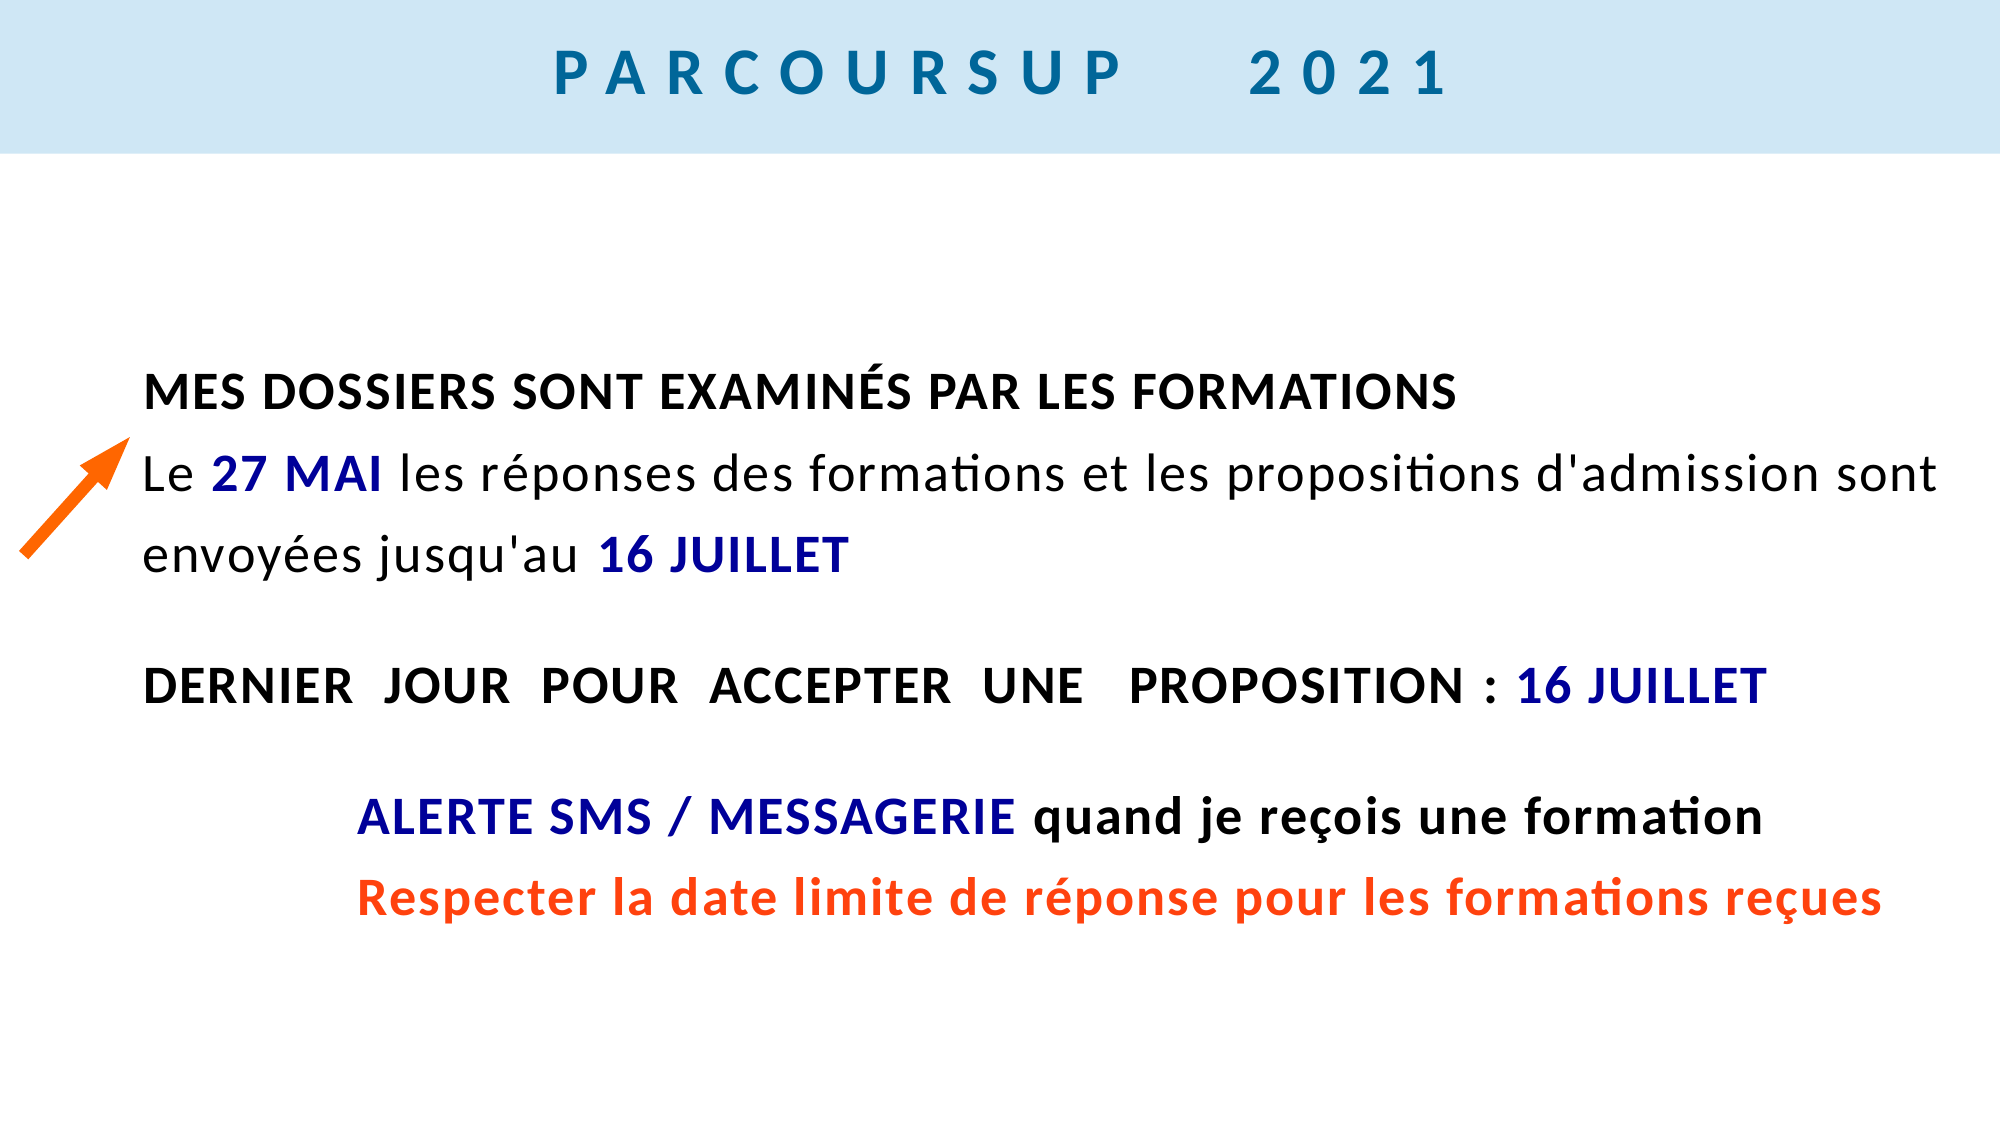

PARCOURSUP 2021
# MES DOSSIERS SONT EXAMINÉS PAR LES FORMATIONS Le 27 MAI les réponses des formations et les propositions d'admission sont envoyées jusqu'au 16 JUILLET
 DERNIER JOUR POUR ACCEPTER UNE PROPOSITION : 16 JUILLET
 ALERTE SMS / MESSAGERIE quand je reçois une formation
 Respecter la date limite de réponse pour les formations reçues